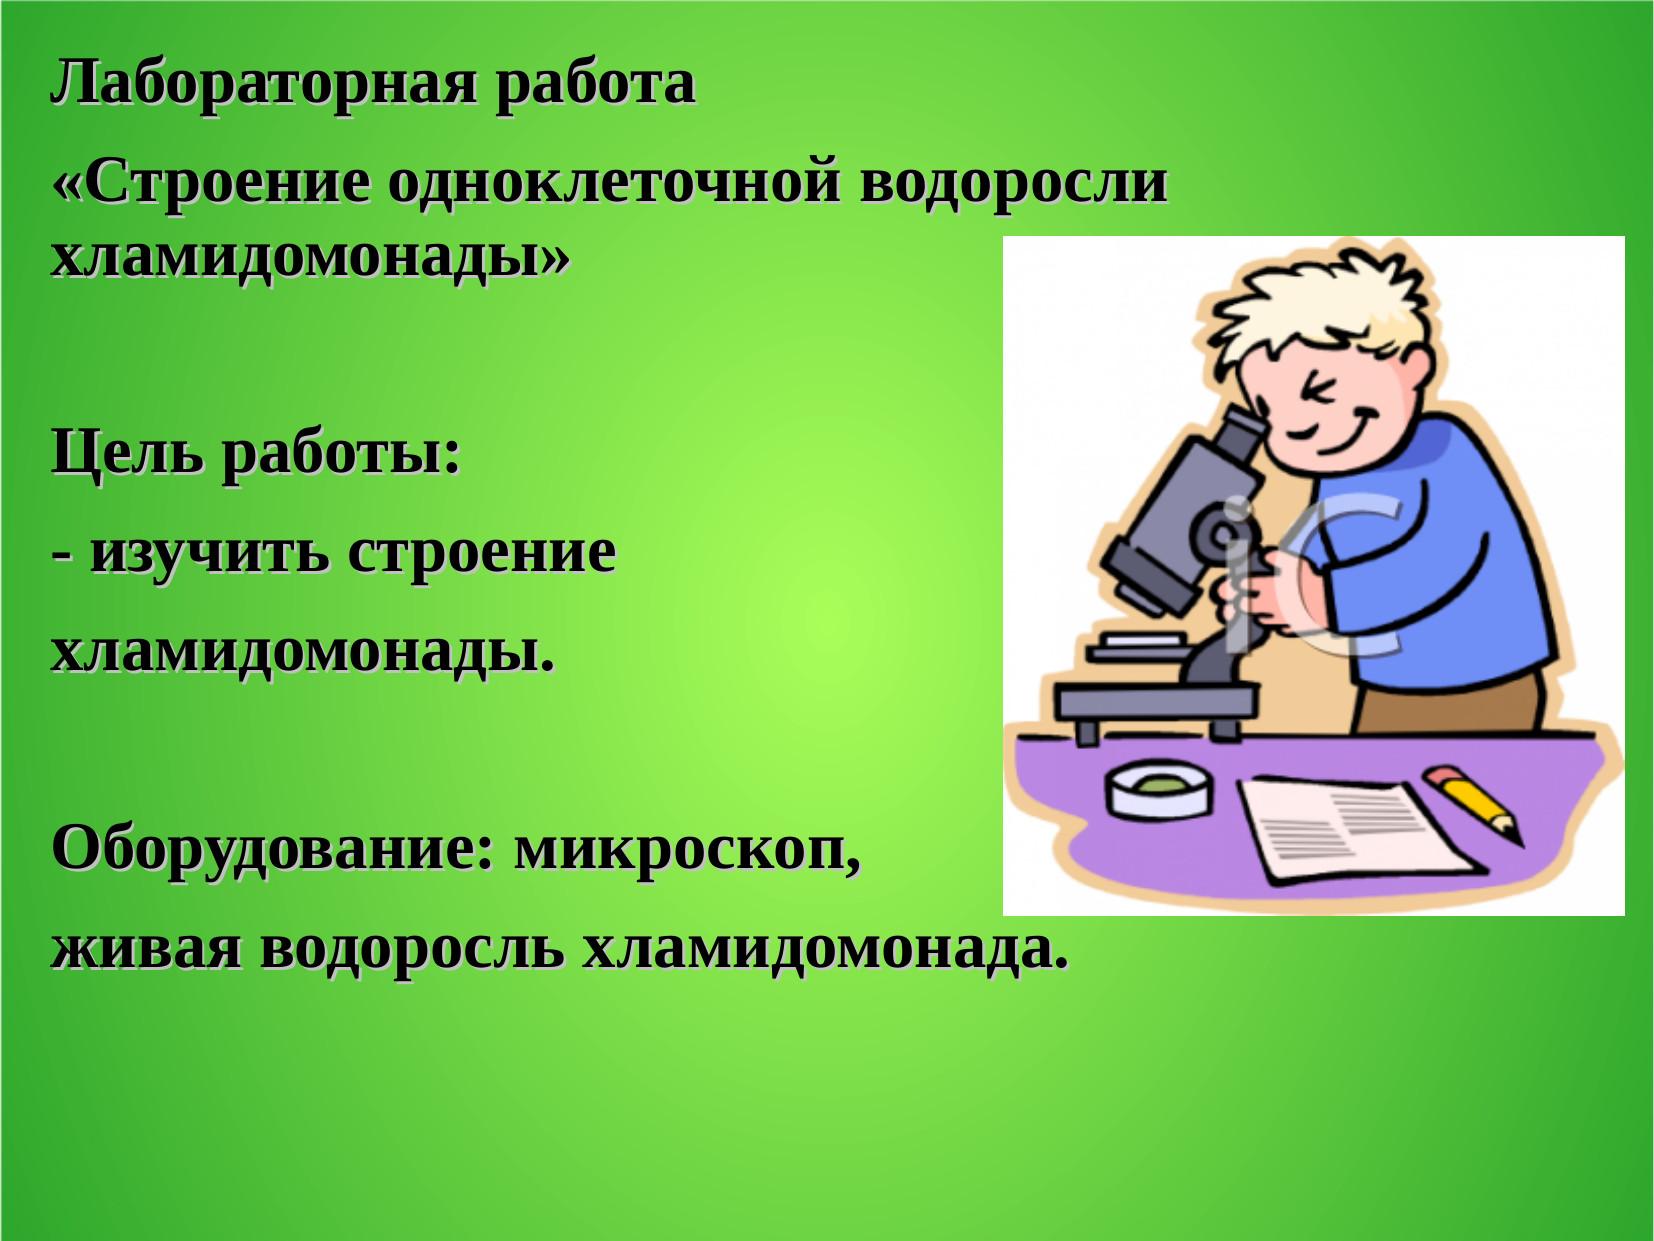

Лабораторная работа
«Строение одноклеточной водоросли хламидомонады»
Цель работы:
- изучить строение
хламидомонады.
Оборудование: микроскоп,
живая водоросль хламидомонада.